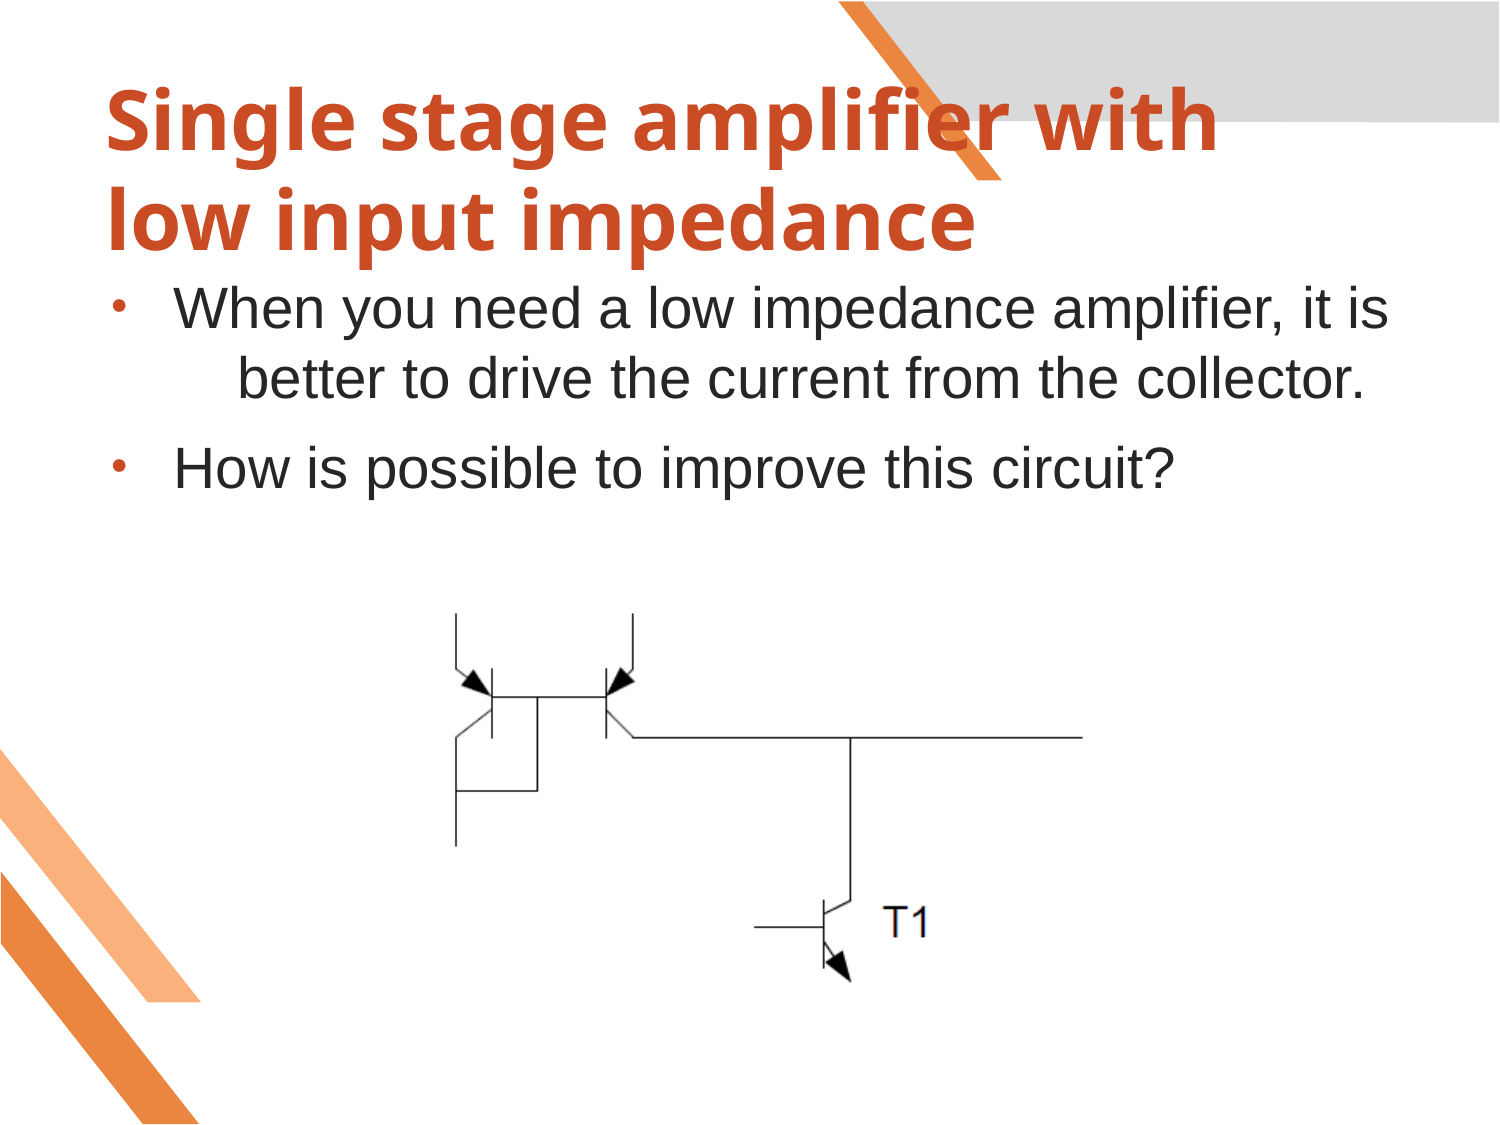

# Single stage amplifier with low input impedance
When you need a low impedance amplifier, it is better to drive the current from the collector.
How is possible to improve this circuit?